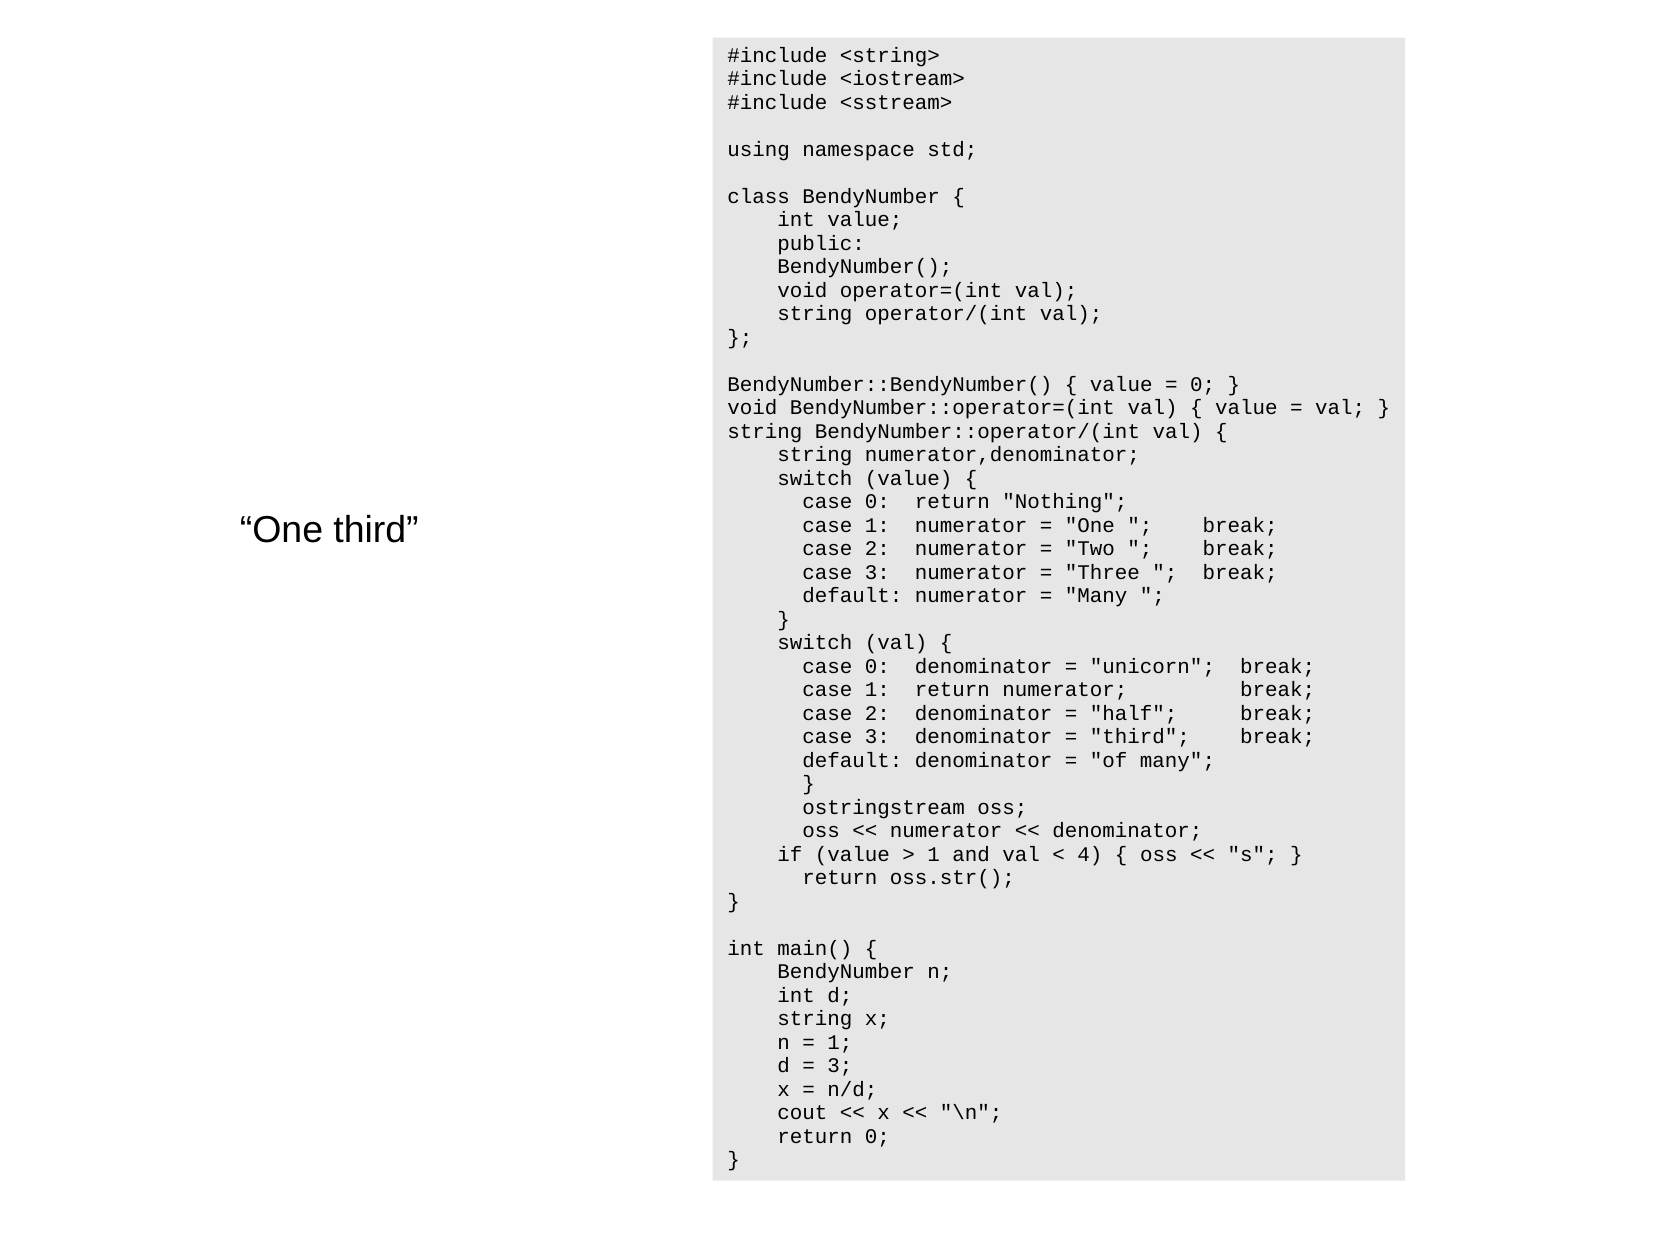

#include <string>
#include <iostream>
#include <sstream>
using namespace std;
class BendyNumber {
 int value;
 public:
 BendyNumber();
 void operator=(int val);
 string operator/(int val);
};
BendyNumber::BendyNumber() { value = 0; }
void BendyNumber::operator=(int val) { value = val; }
string BendyNumber::operator/(int val) {
 string numerator,denominator;
 switch (value) {
 case 0: return "Nothing";
 case 1: numerator = "One "; break;
 case 2: numerator = "Two "; break;
 case 3: numerator = "Three "; break;
 default: numerator = "Many ";
 }
 switch (val) {
 case 0: denominator = "unicorn"; break;
 case 1: return numerator; break;
 case 2: denominator = "half"; break;
 case 3: denominator = "third"; break;
 default: denominator = "of many";
 }
	ostringstream oss;
	oss << numerator << denominator;
 if (value > 1 and val < 4) { oss << "s"; }
	return oss.str();
}
int main() {
 BendyNumber n;
 int d;
 string x;
 n = 1;
 d = 3;
 x = n/d;
 cout << x << "\n";
 return 0;
}
“One third”